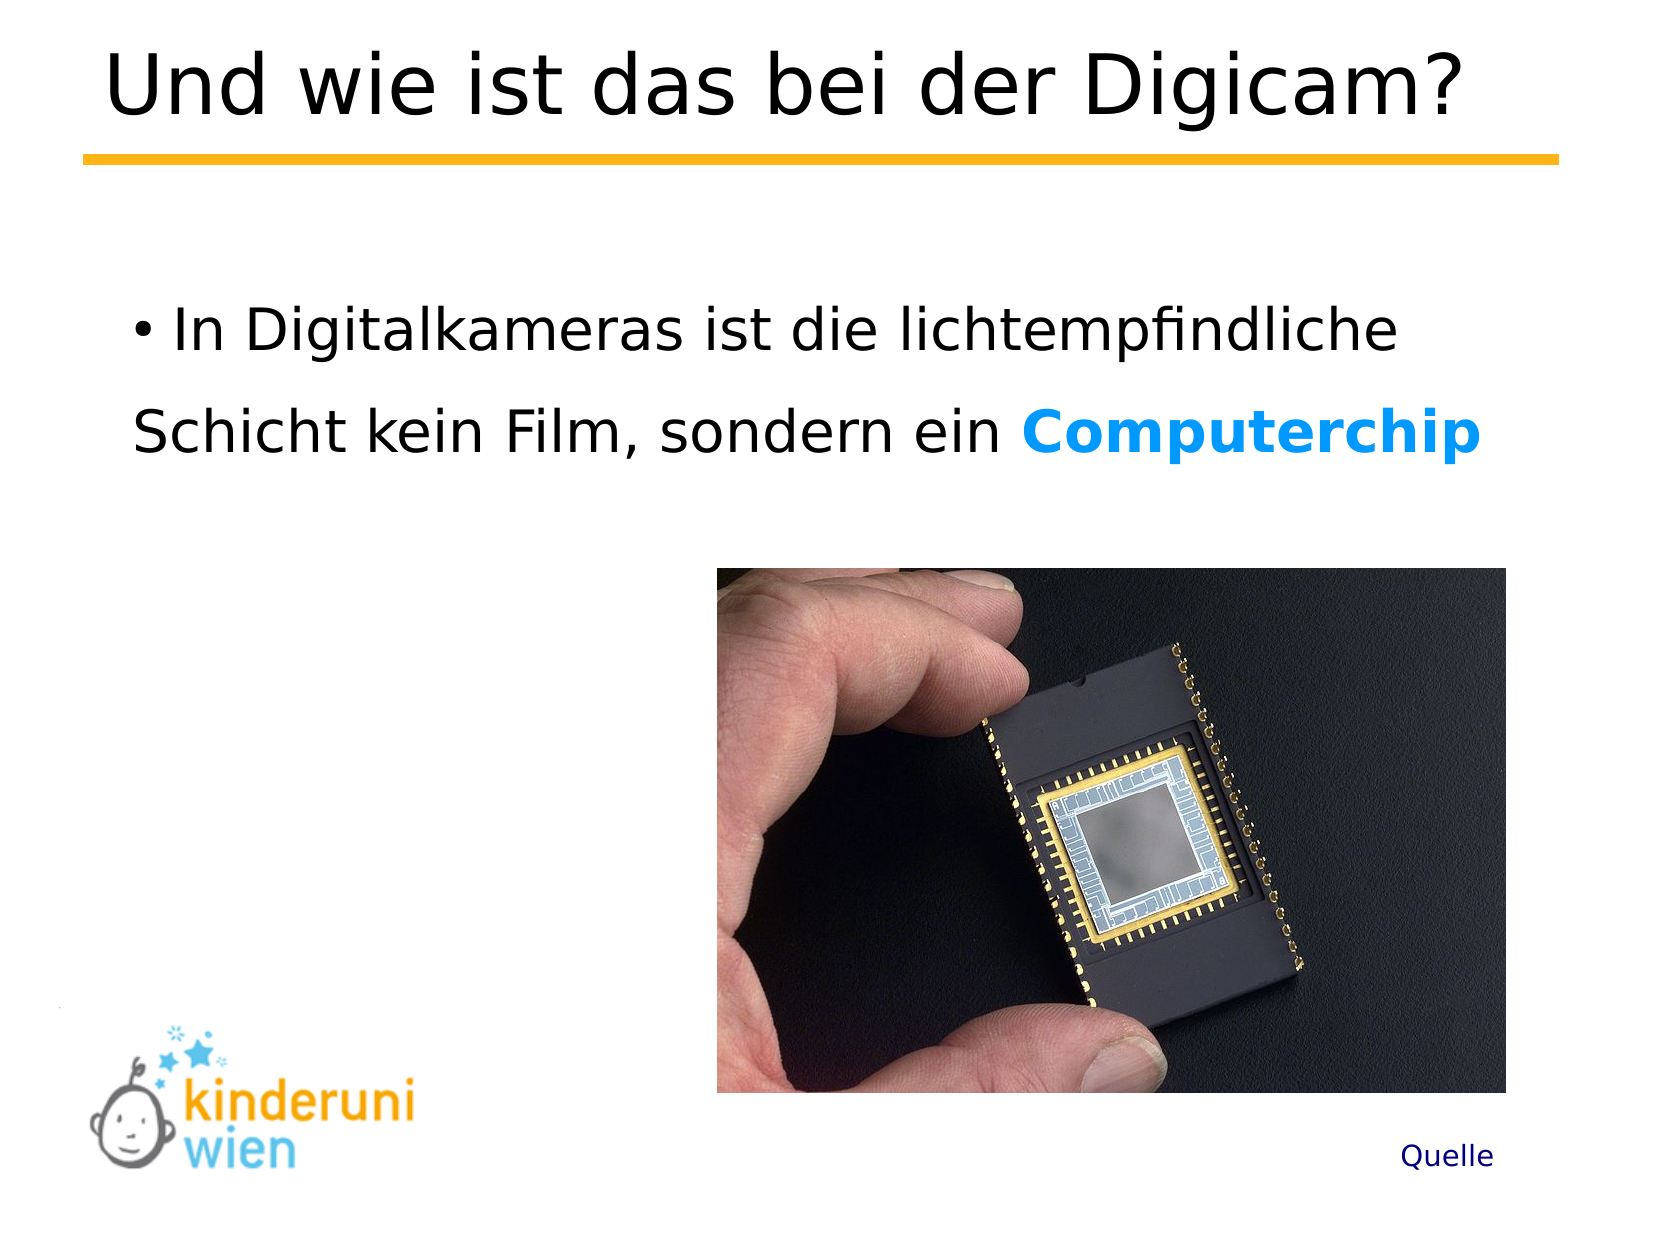

# Und wie ist das bei der Digicam?
 In Digitalkameras ist die lichtempfindliche Schicht kein Film, sondern ein Computerchip
Quelle